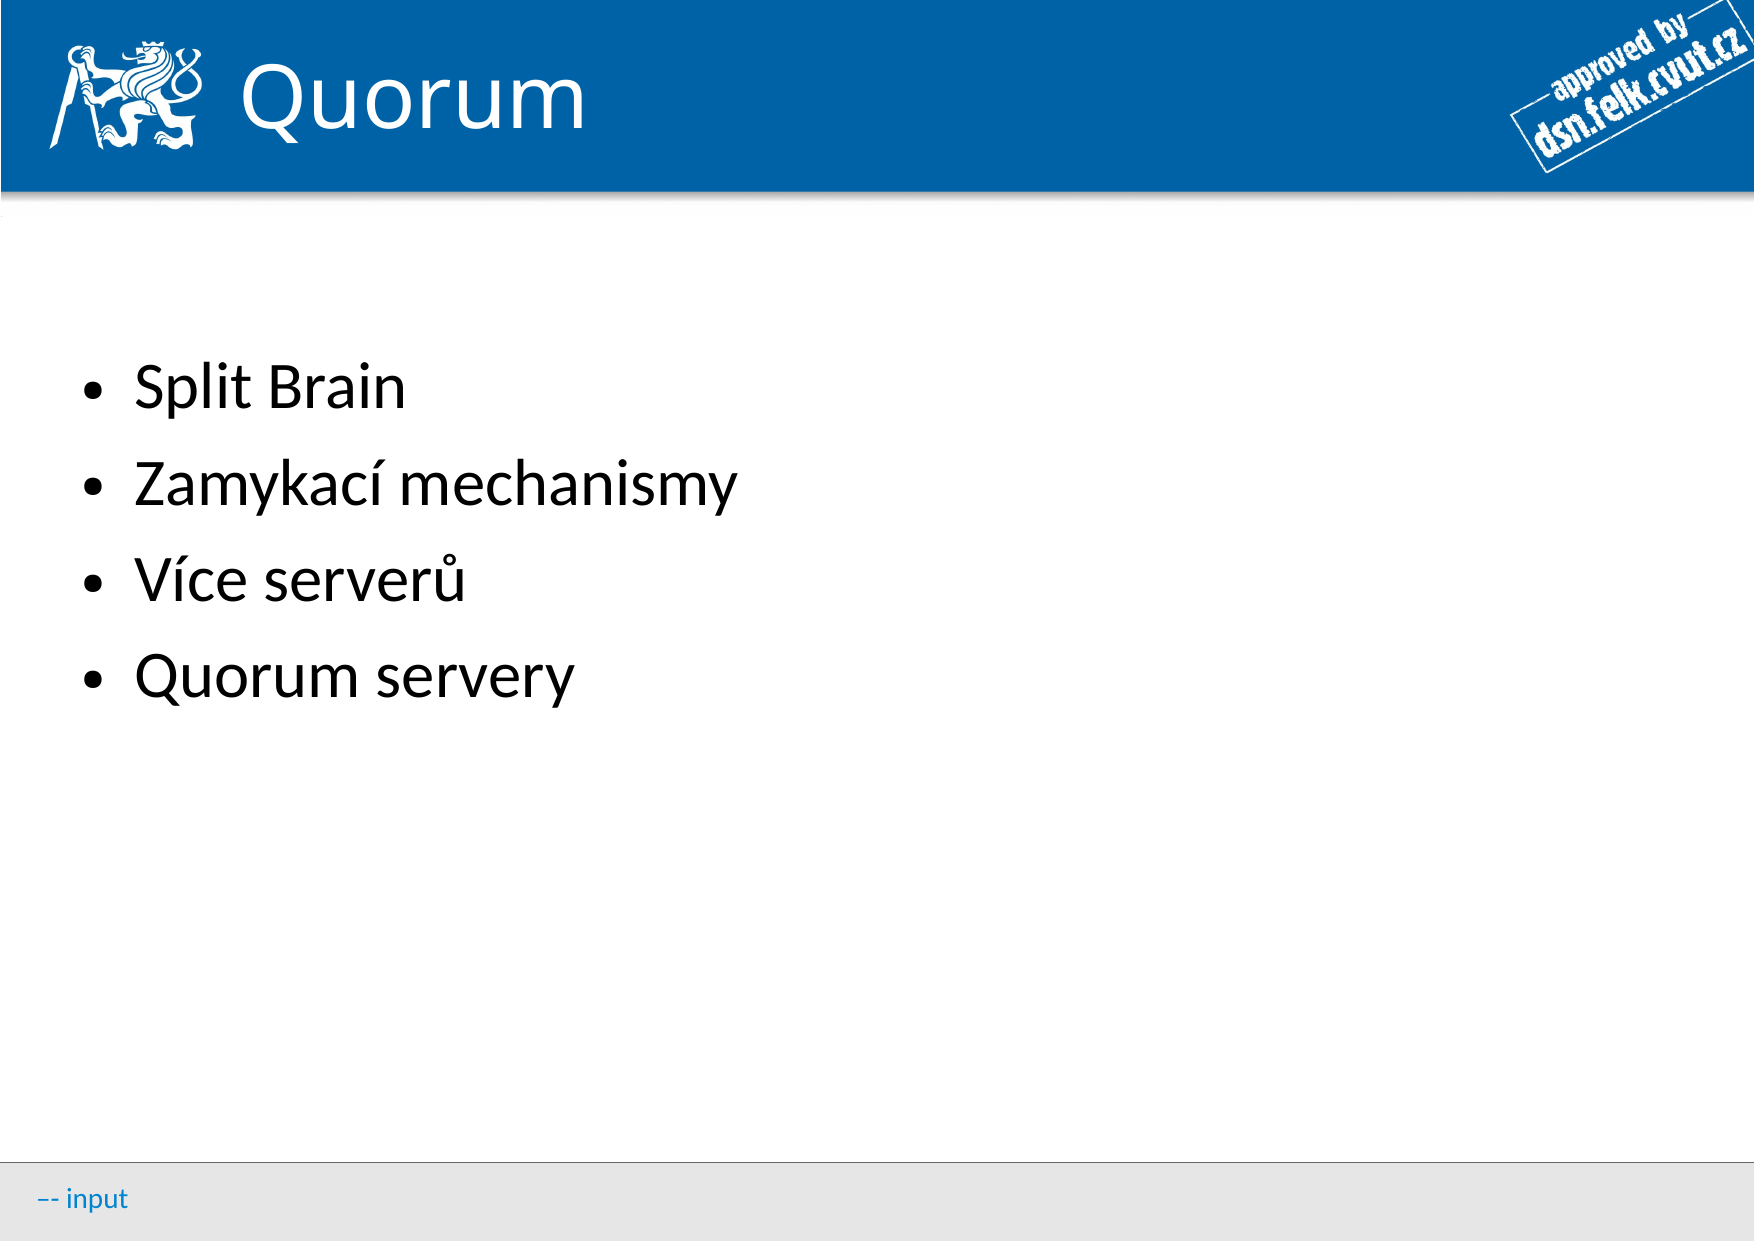

# Quorum
Split Brain
Zamykací mechanismy
Více serverů
Quorum servery